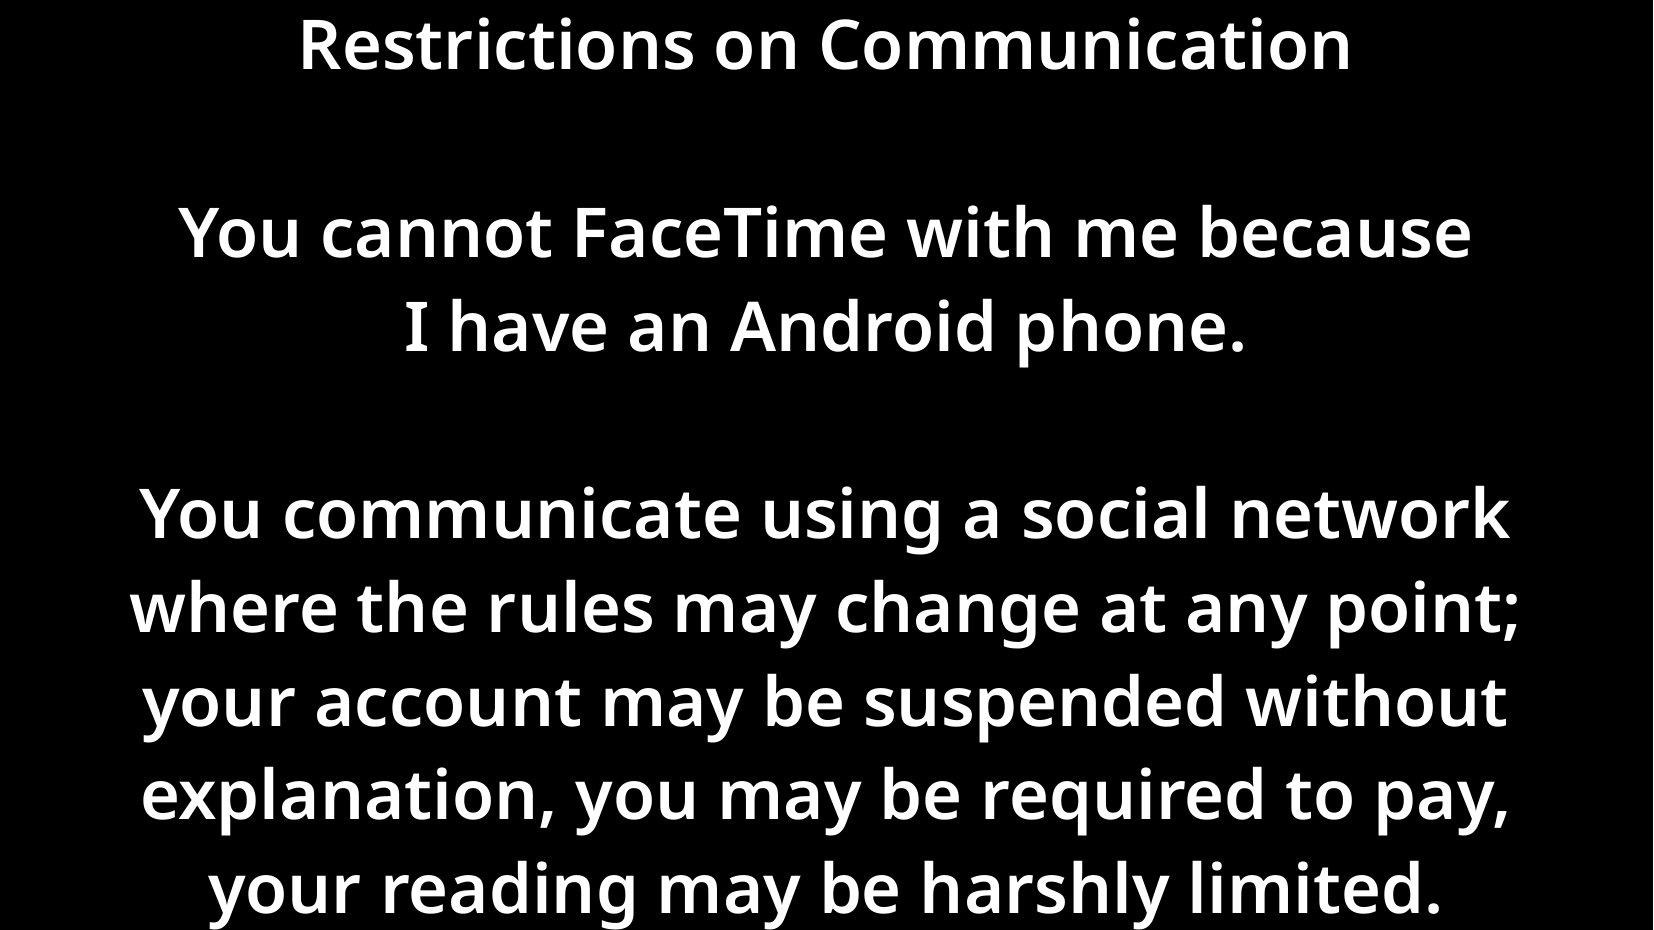

# Restrictions on Communication You cannot FaceTime with me because I have an Android phone. You communicate using a social network where the rules may change at any point; your account may be suspended without explanation, you may be required to pay, your reading may be harshly limited.